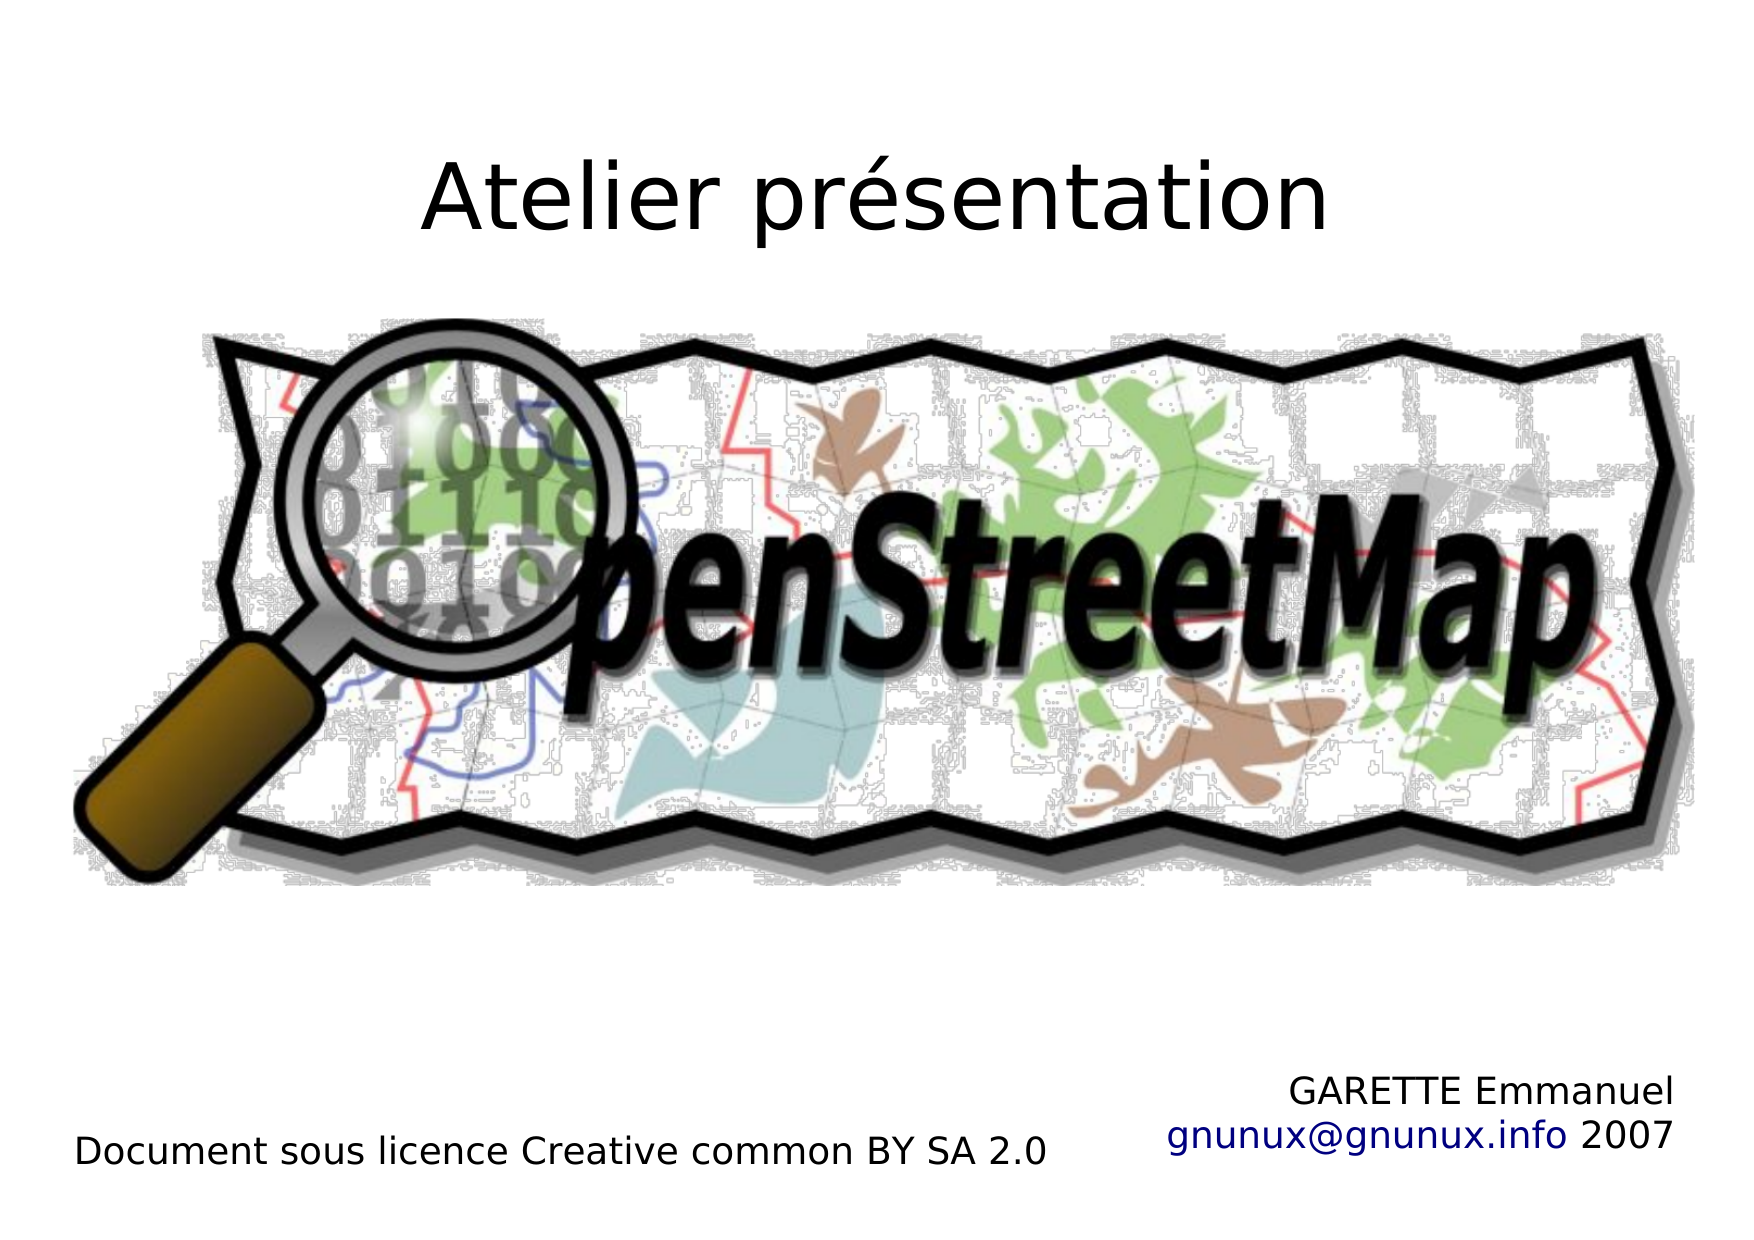

# Atelier présentation
GARETTE Emmanuel
gnunux@gnunux.info 2007
Document sous licence Creative common BY SA 2.0